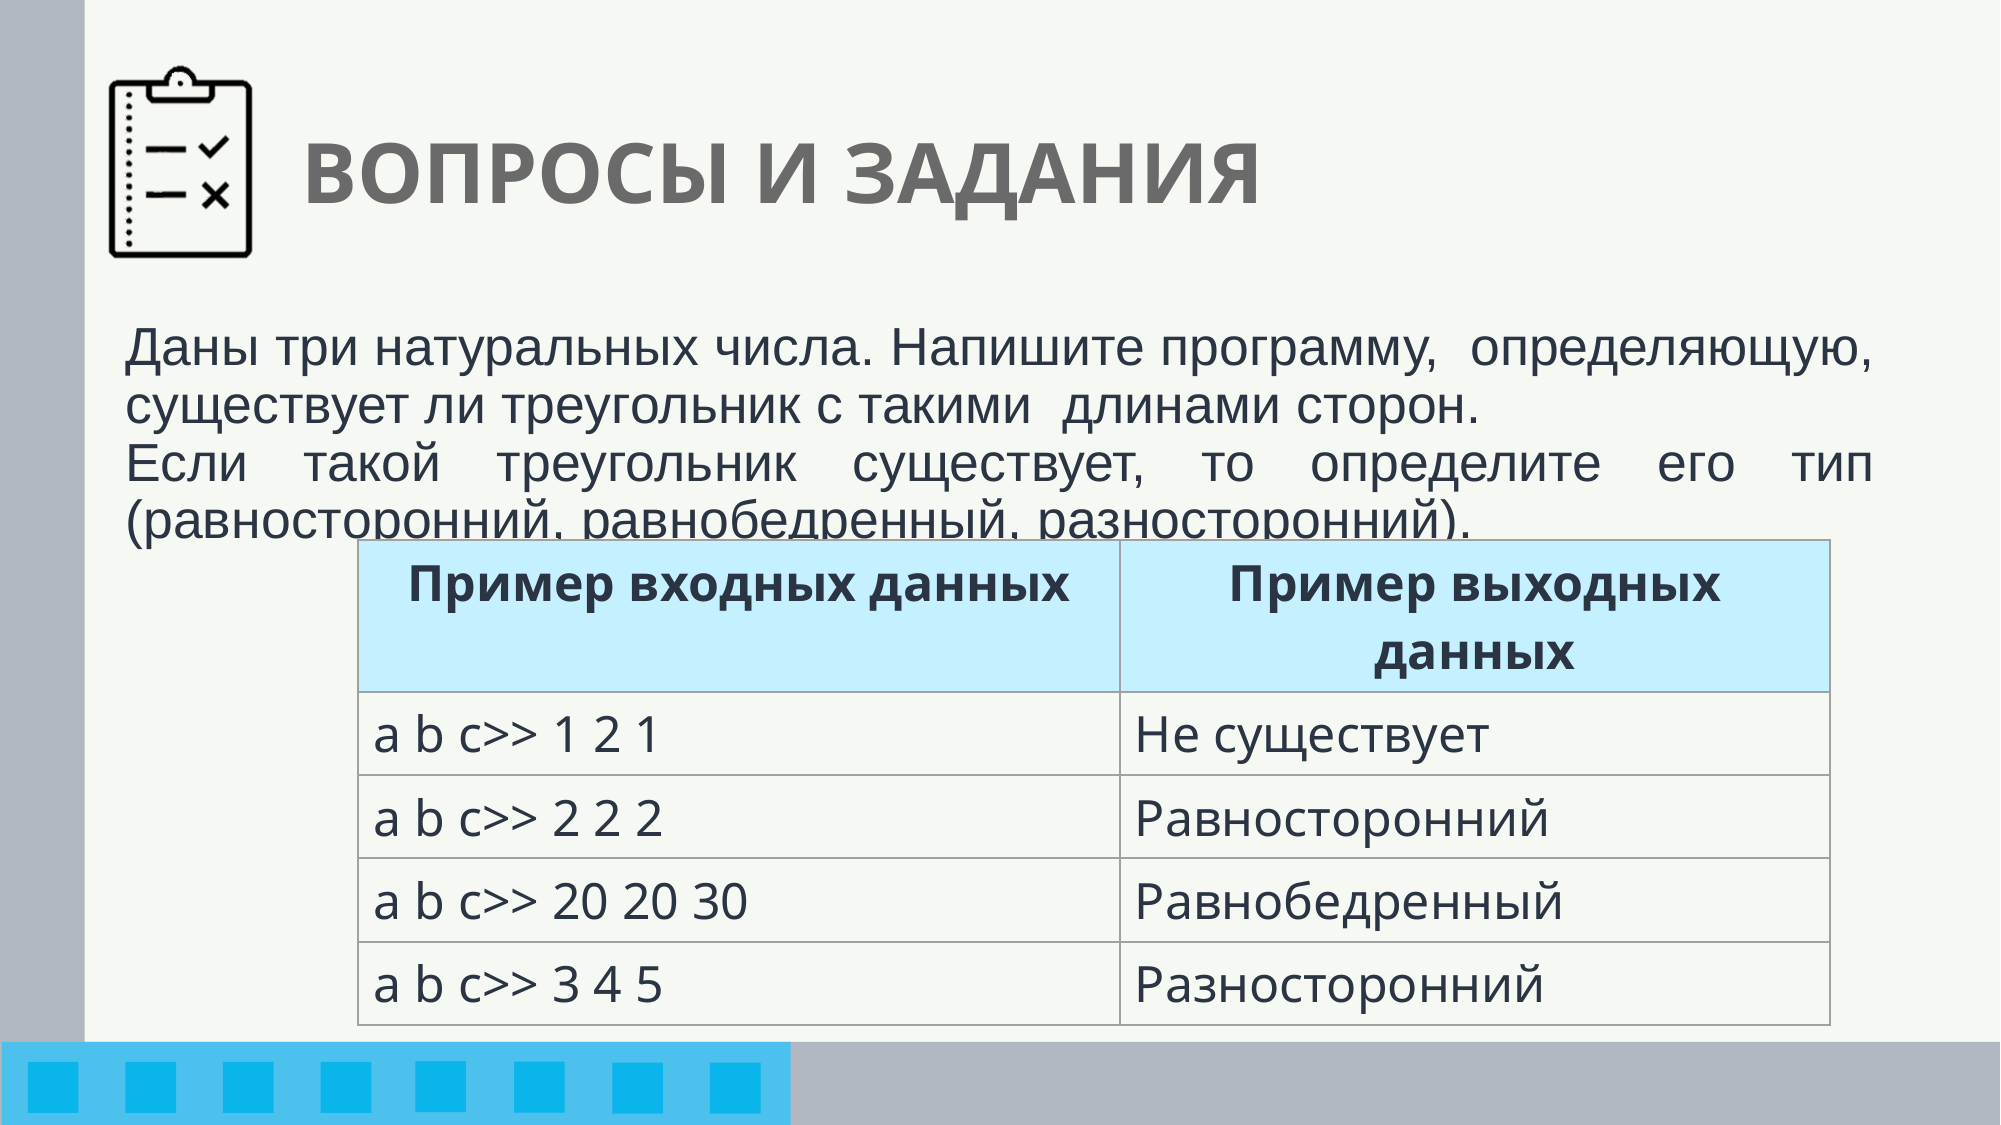

# ВОПРОСЫ И ЗАДАНИЯ
Даны три натуральных числа. Напишите программу, определяющую, существует ли треугольник с такими длинами сторон.
Если такой треугольник существует, то определите его тип (равносторонний, равнобедренный, разносторонний).
| Пример входных данных | Пример выходных данных |
| --- | --- |
| a b c>> 1 2 1 | Не существует |
| a b c>> 2 2 2 | Равносторонний |
| a b c>> 20 20 30 | Равнобедренный |
| a b c>> 3 4 5 | Разносторонний |